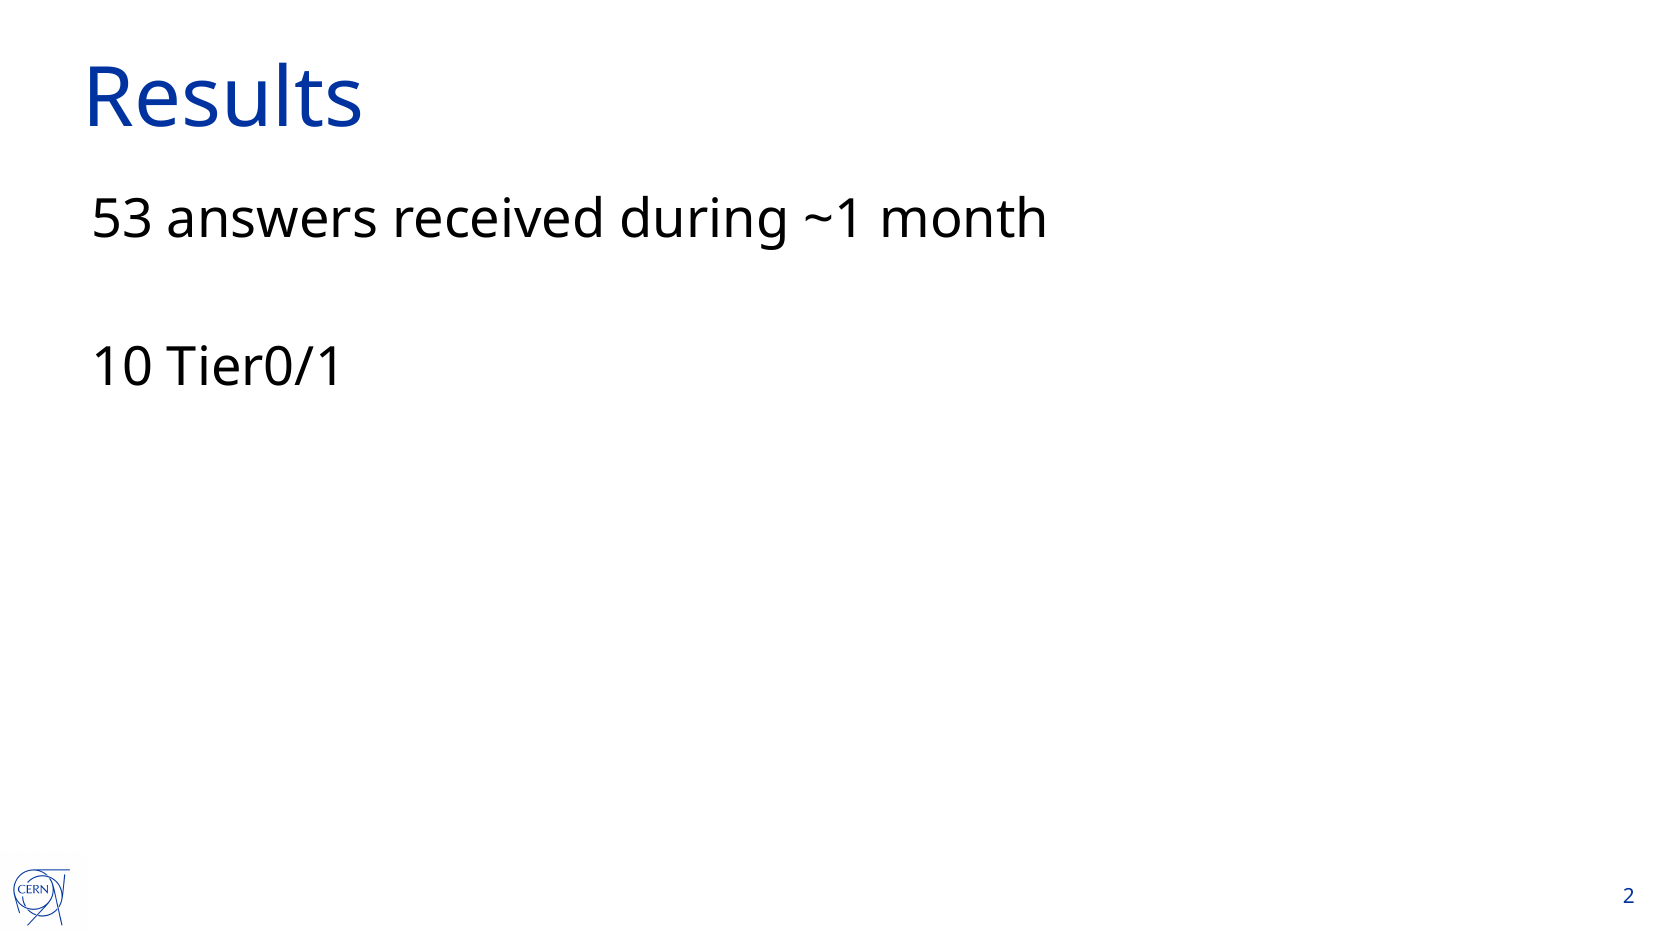

# Results
53 answers received during ~1 month
10 Tier0/1